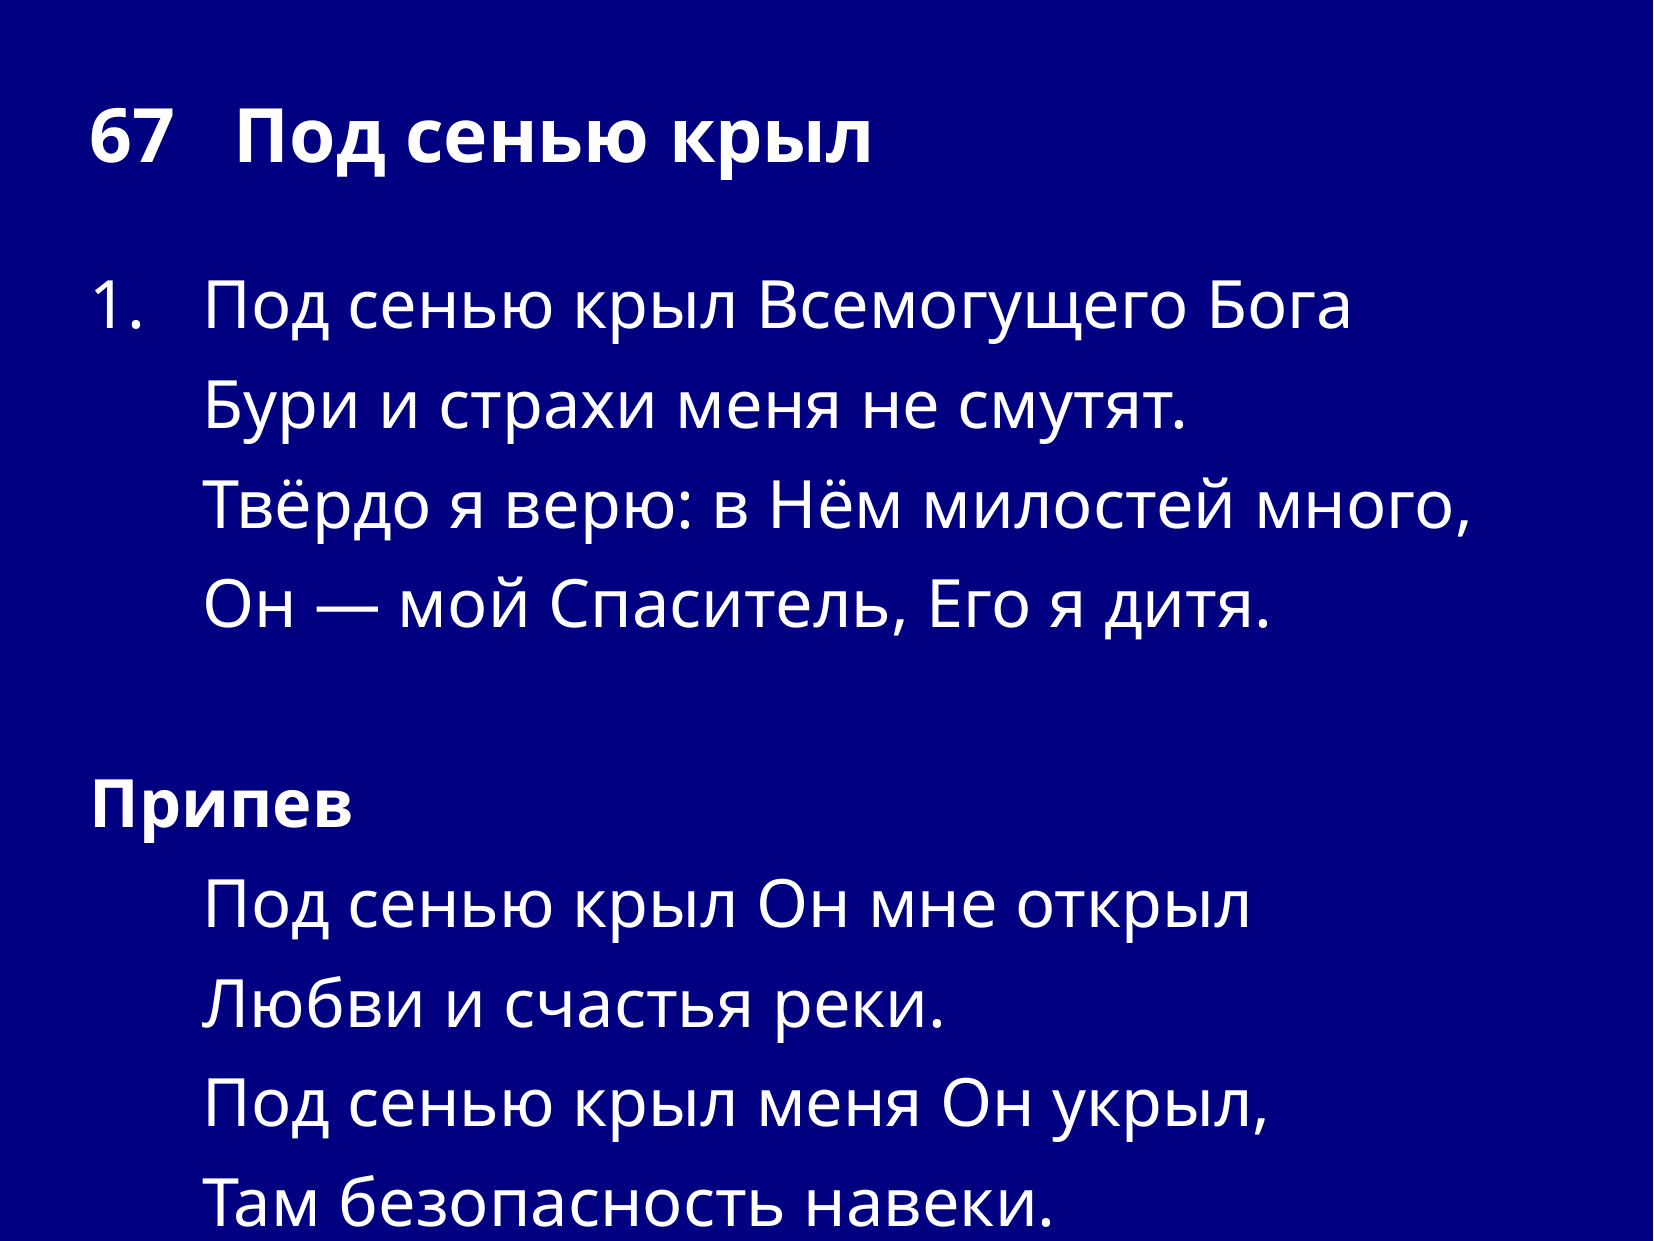

67 Под сенью крыл
1.	Под сенью крыл Всемогущего Бога
	Бури и страхи меня не смутят.
	Твёрдо я верю: в Нём милостей много,
	Он — мой Спаситель, Его я дитя.
Припев
	Под сенью крыл Он мне открыл
	Любви и счастья реки.
	Под сенью крыл меня Он укрыл,
	Там безопасность навеки.